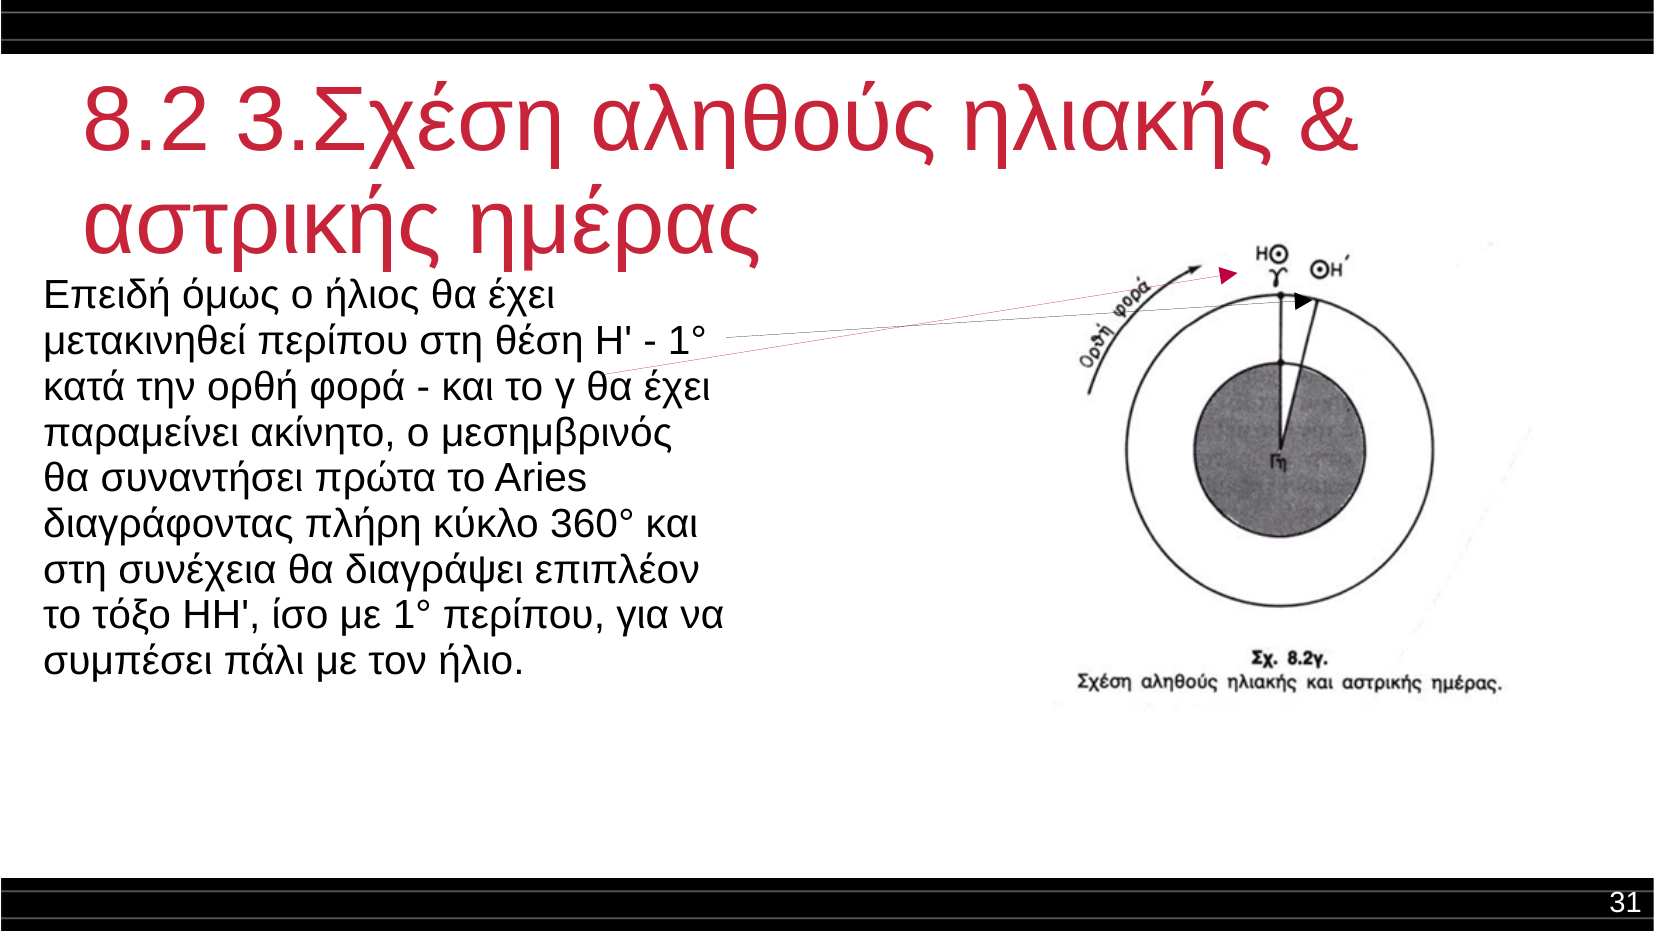

# 8.2 3.Σχέση αληθούς ηλιακής & αστρικής ημέρας
Επειδή όμως ο ήλιος θα έχει μετακινηθεί περίπου στη θέση Η' - 1° κατά την ορθή φορά - και το γ θα έχει παραμείνει ακίνητο, ο μεσημβρινός θα συναντήσει πρώτα το Αries διαγράφοντας πλήρη κύκλο 360° και στη συνέχεια θα διαγράψει επιπλέον το τόξο ΗΗ', ίσο με 1° περίπου, για να συμπέσει πάλι με τον ήλιο.